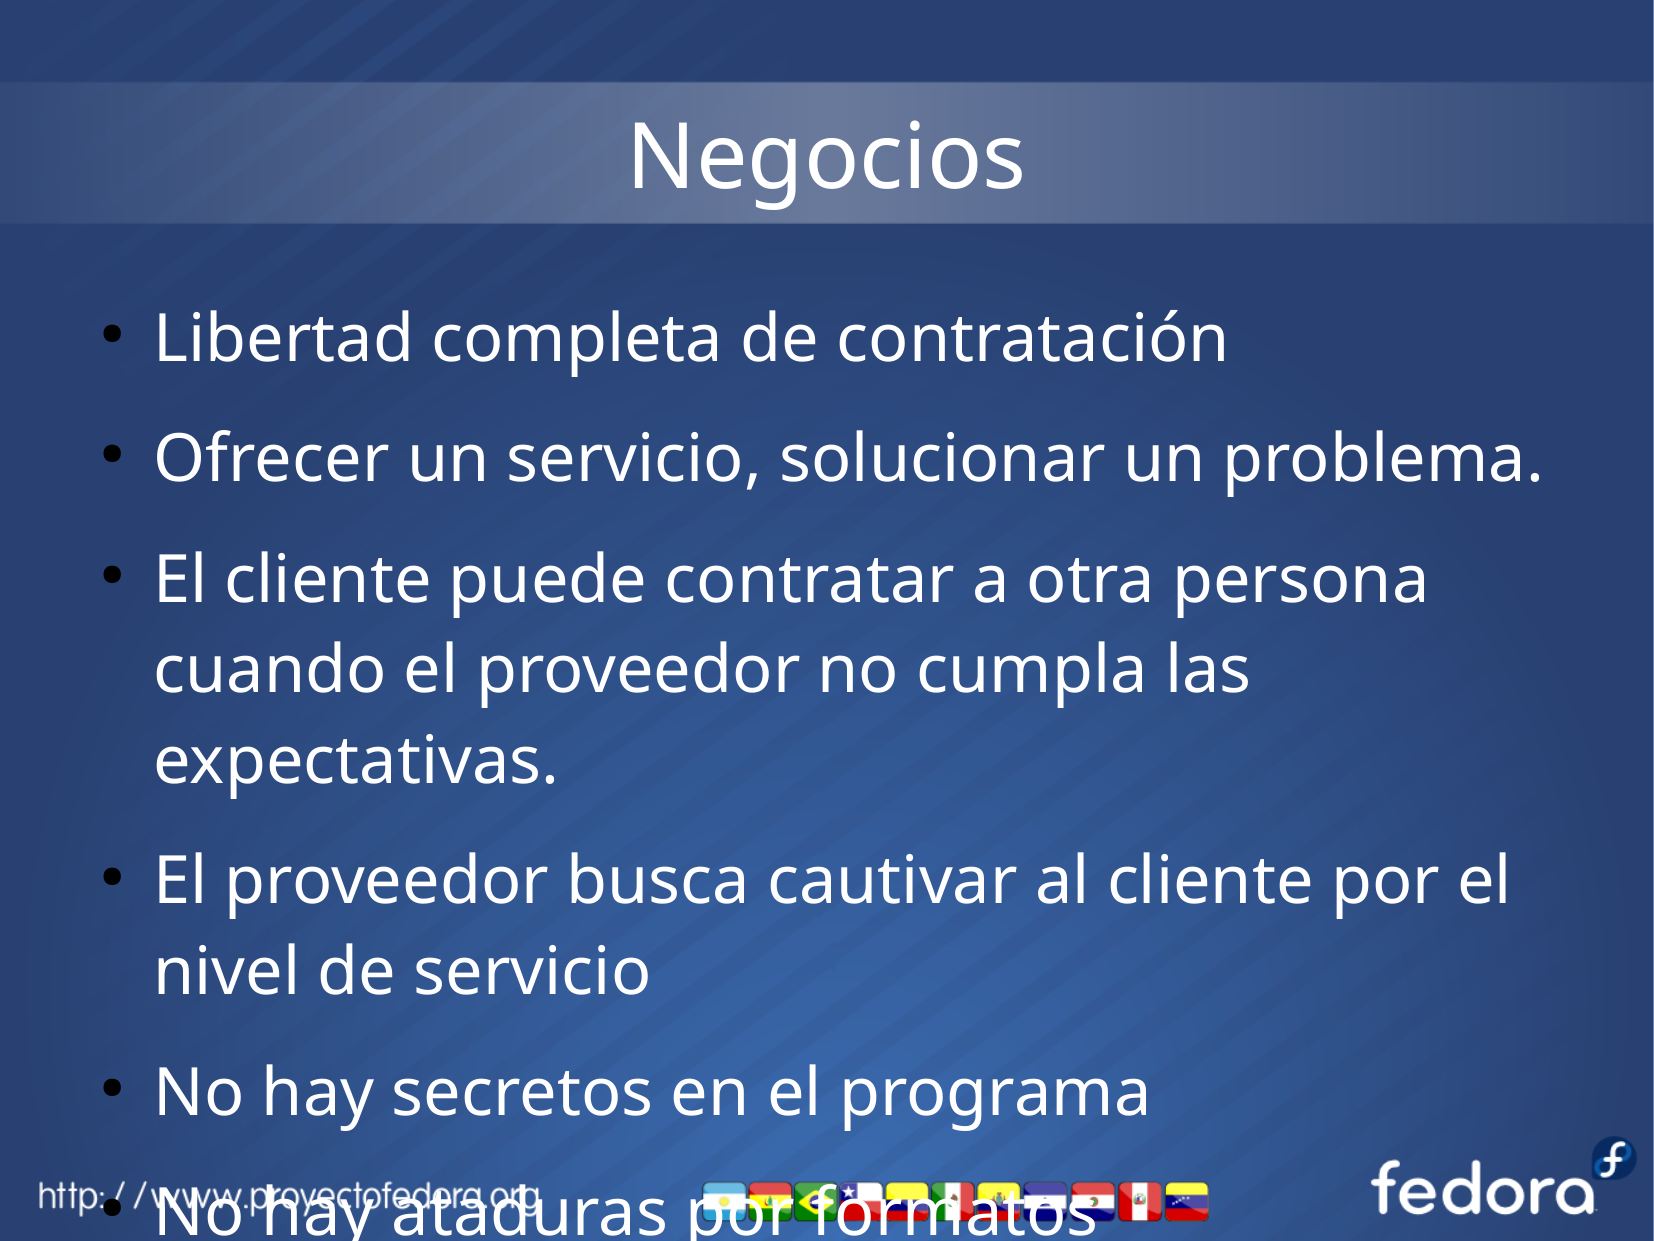

# Negocios
Libertad completa de contratación
Ofrecer un servicio, solucionar un problema.
El cliente puede contratar a otra persona cuando el proveedor no cumpla las expectativas.
El proveedor busca cautivar al cliente por el nivel de servicio
No hay secretos en el programa
No hay ataduras por formatos